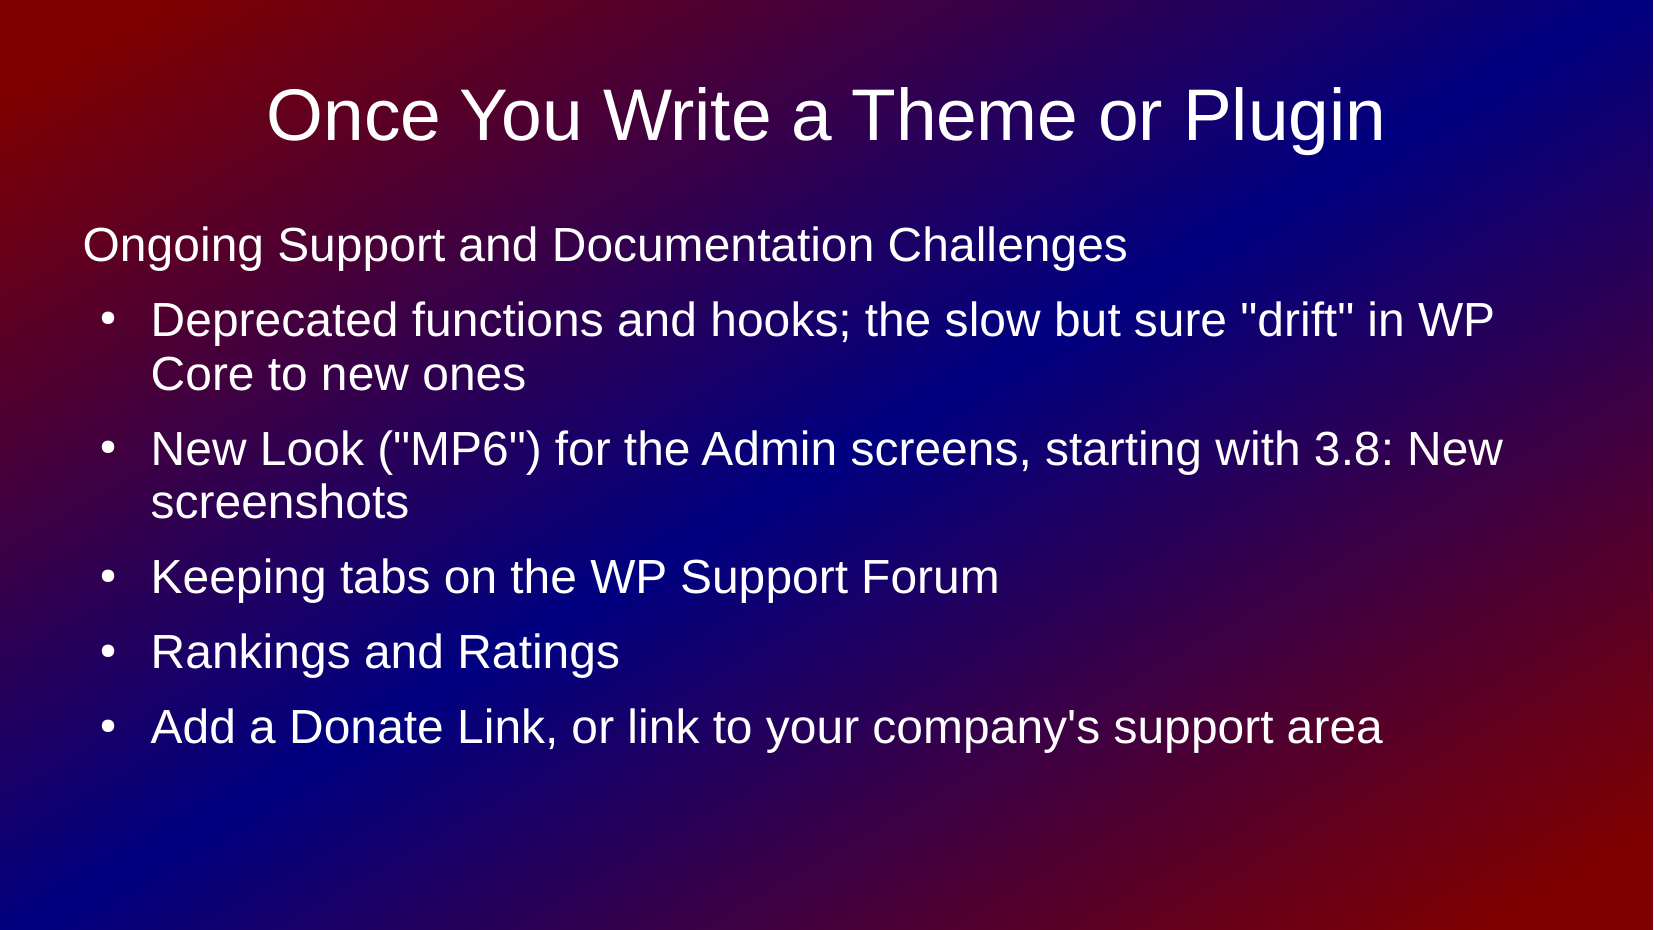

# Once You Write a Theme or Plugin
Ongoing Support and Documentation Challenges
Deprecated functions and hooks; the slow but sure "drift" in WP Core to new ones
New Look ("MP6") for the Admin screens, starting with 3.8: New screenshots
Keeping tabs on the WP Support Forum
Rankings and Ratings
Add a Donate Link, or link to your company's support area